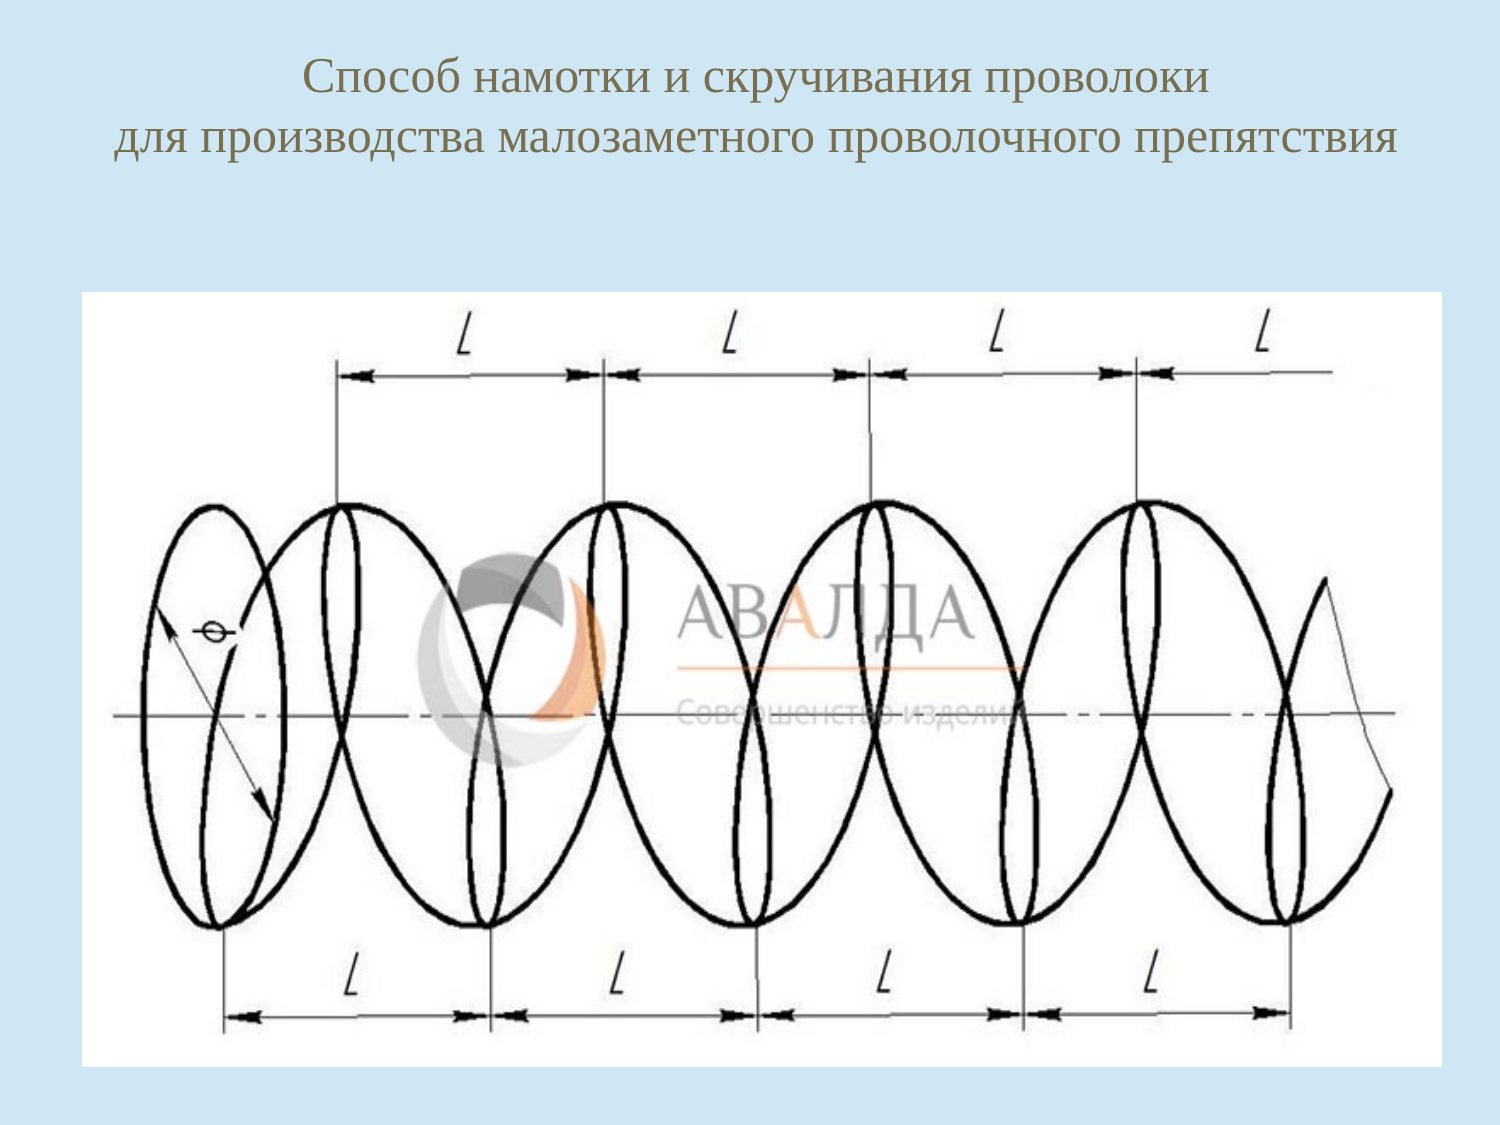

Способ намотки и скручивания проволоки для производства малозаметного проволочного препятствия
#